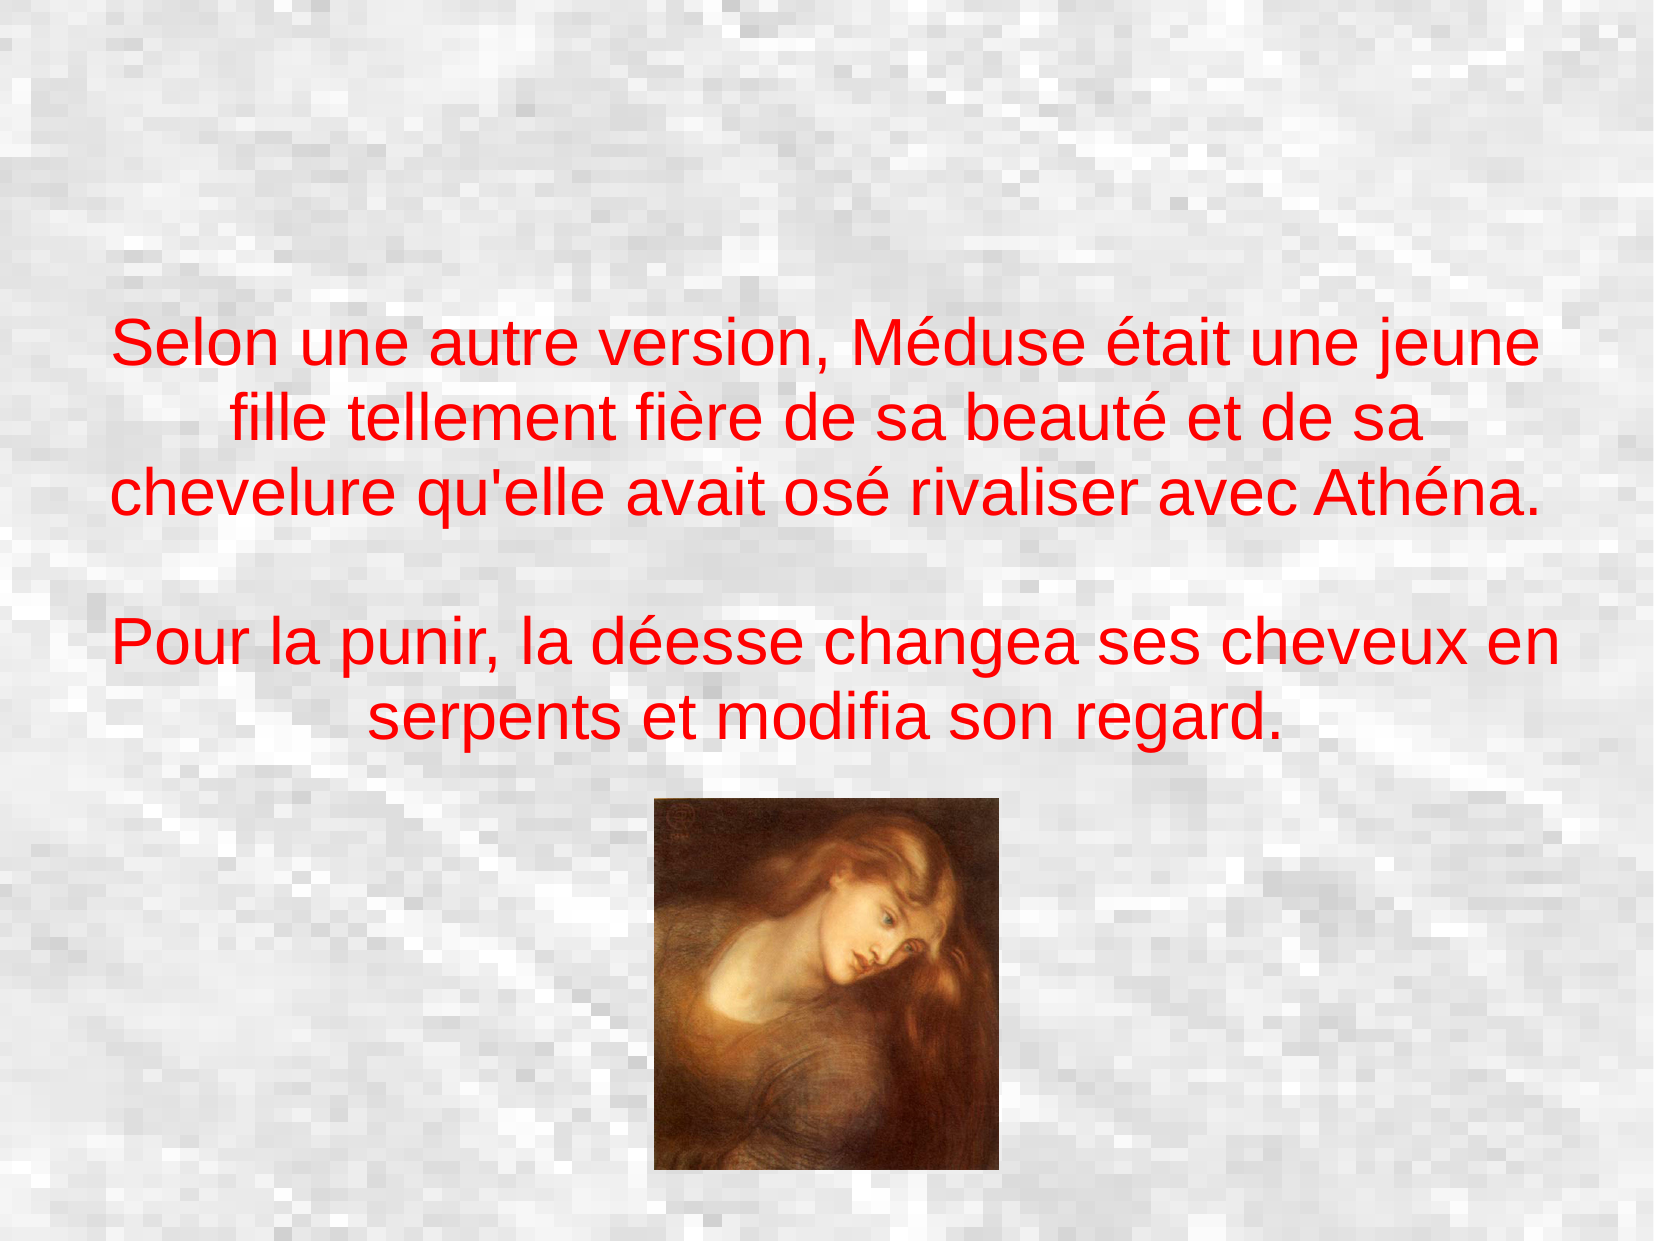

# Selon une autre version, Méduse était une jeune fille tellement fière de sa beauté et de sa chevelure qu'elle avait osé rivaliser avec Athéna.
 Pour la punir, la déesse changea ses cheveux en serpents et modifia son regard.